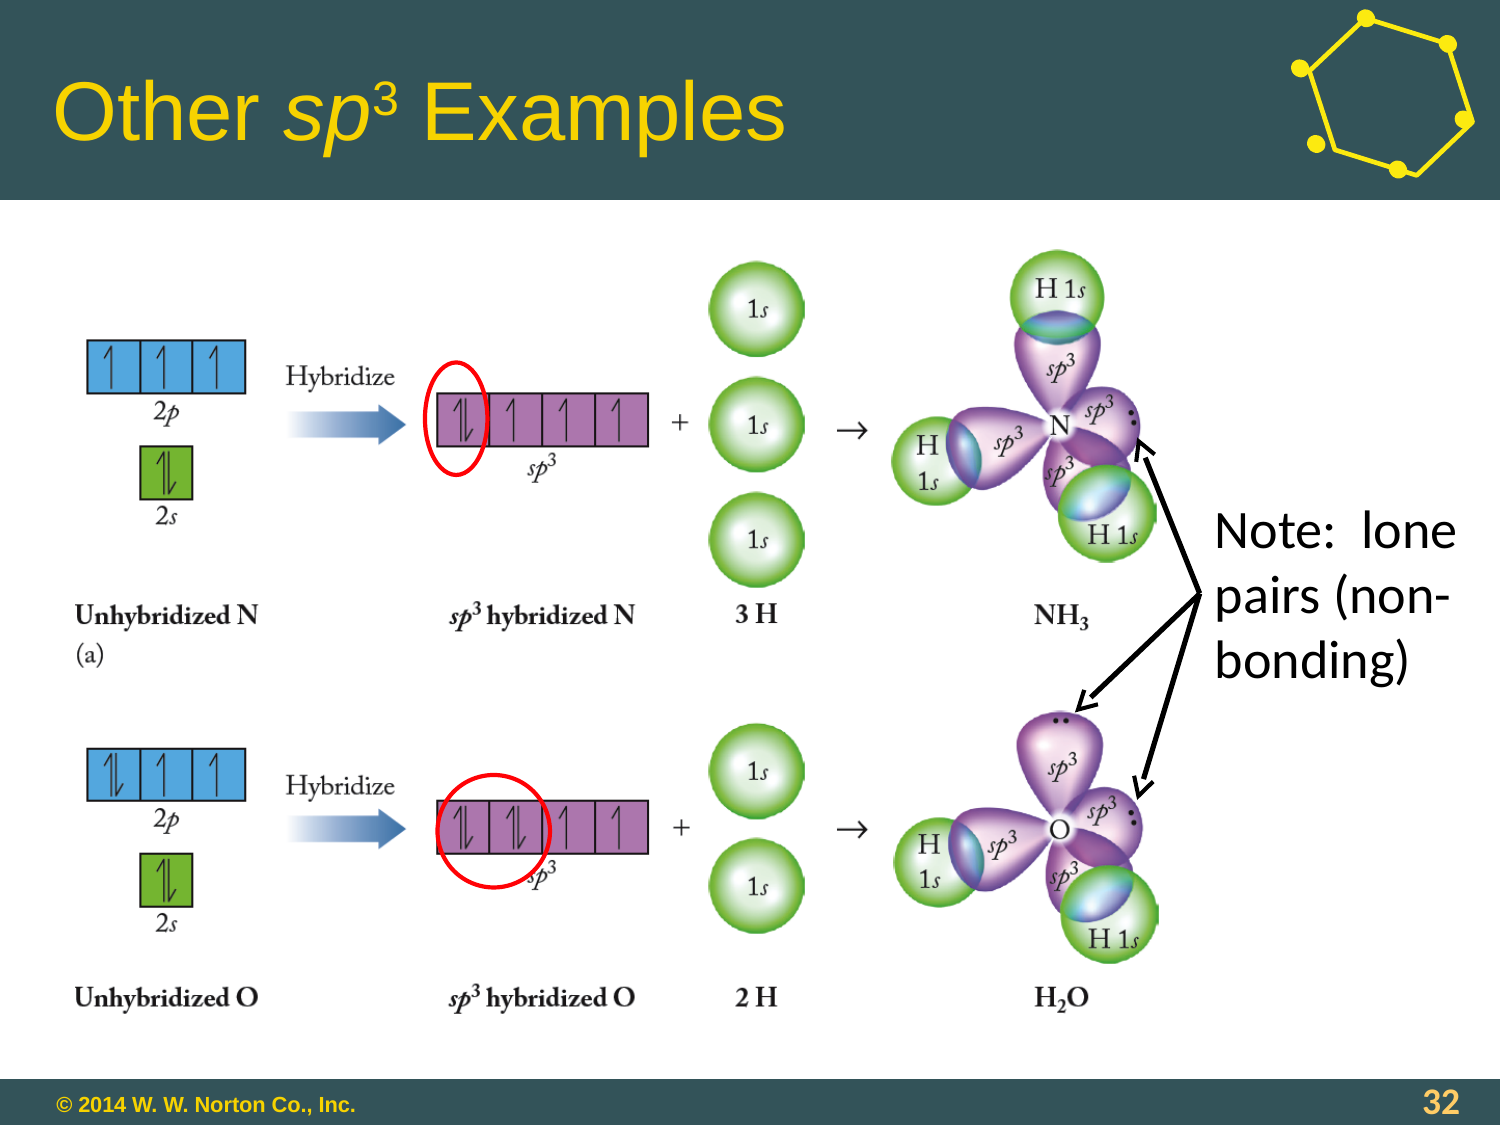

# Other sp3 Examples
Note: lone pairs (non-bonding)